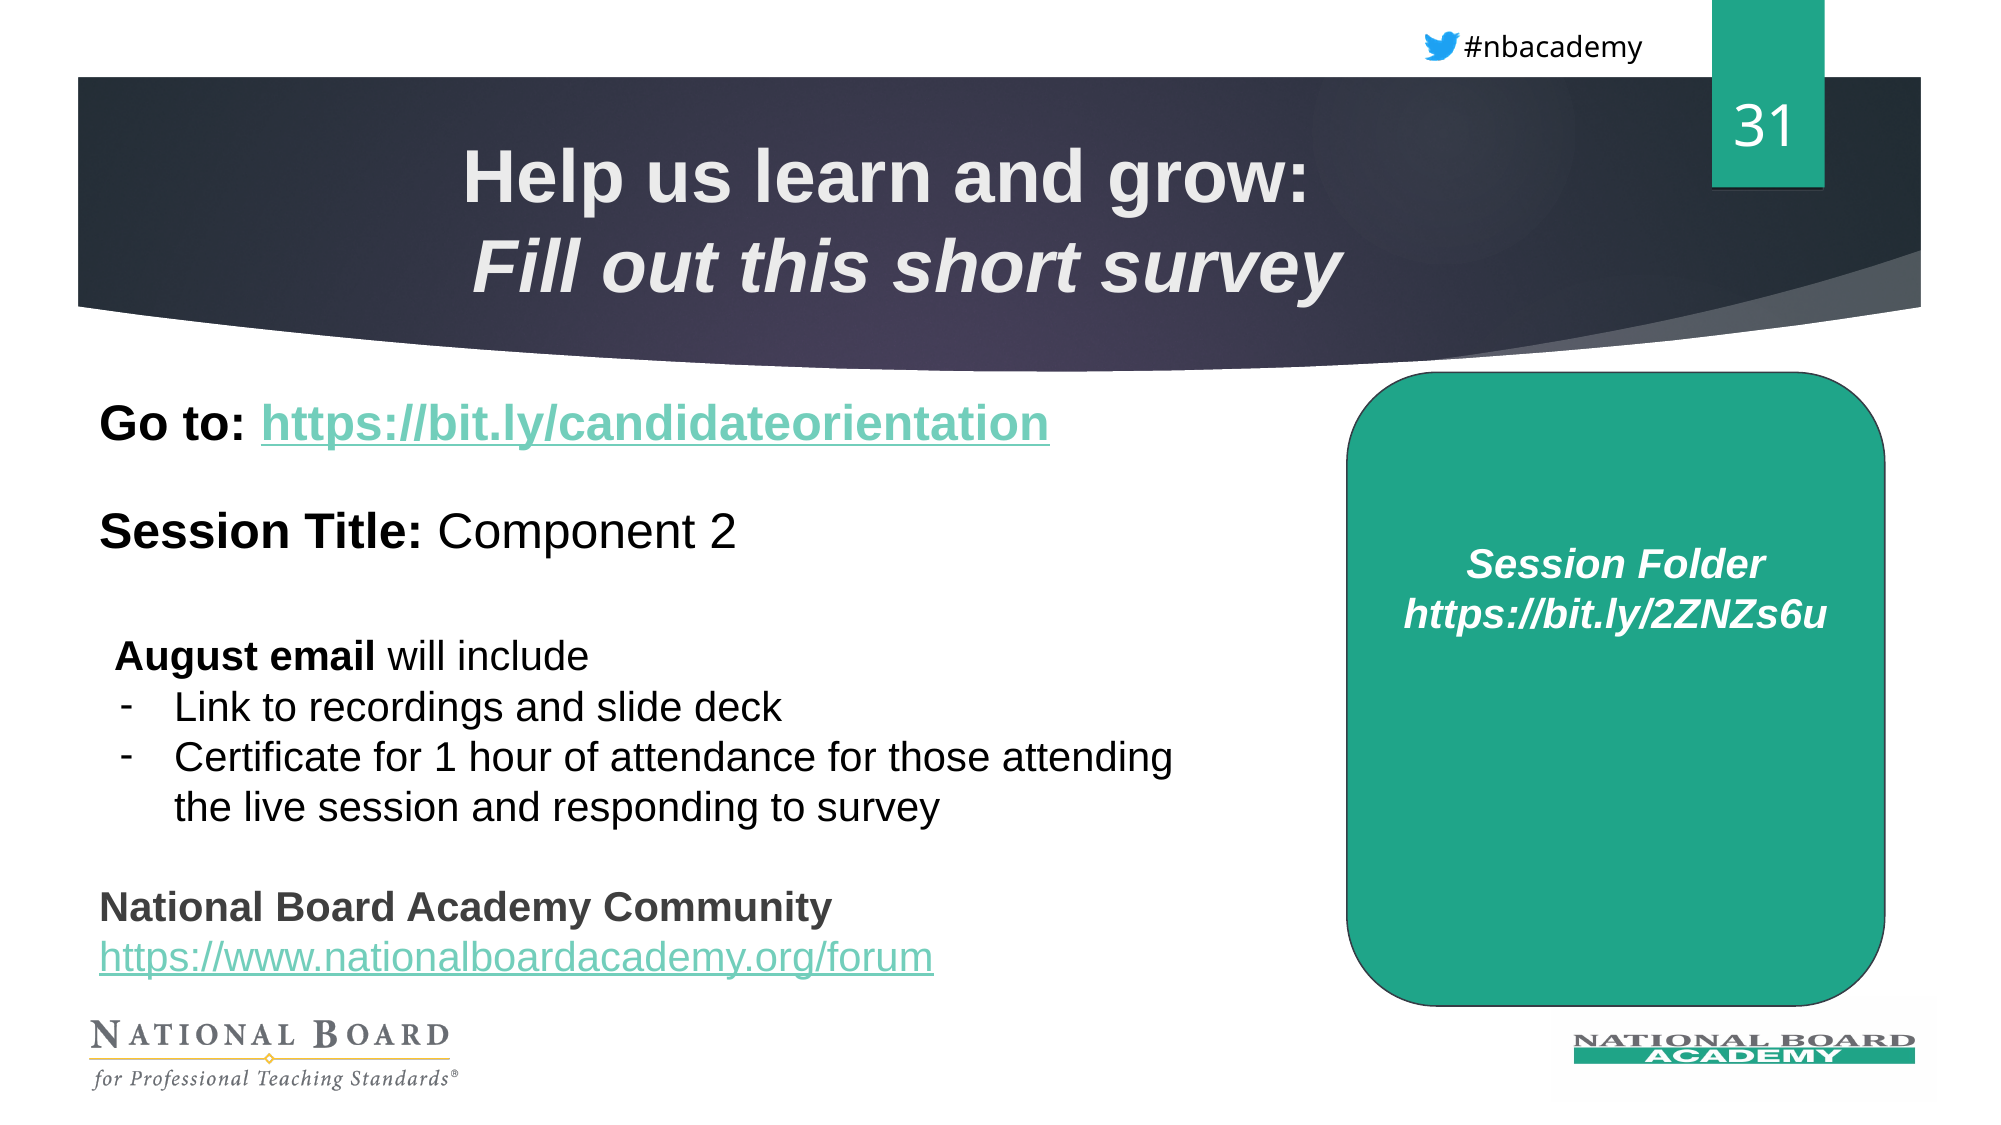

# Help us learn and grow: Fill out this short survey
Session Folder
https://bit.ly/2ZNZs6u
Go to: https://bit.ly/candidateorientation
Session Title: Component 2
August email will include
Link to recordings and slide deck
Certificate for 1 hour of attendance for those attending the live session and responding to survey
National Board Academy Community
https://www.nationalboardacademy.org/forum